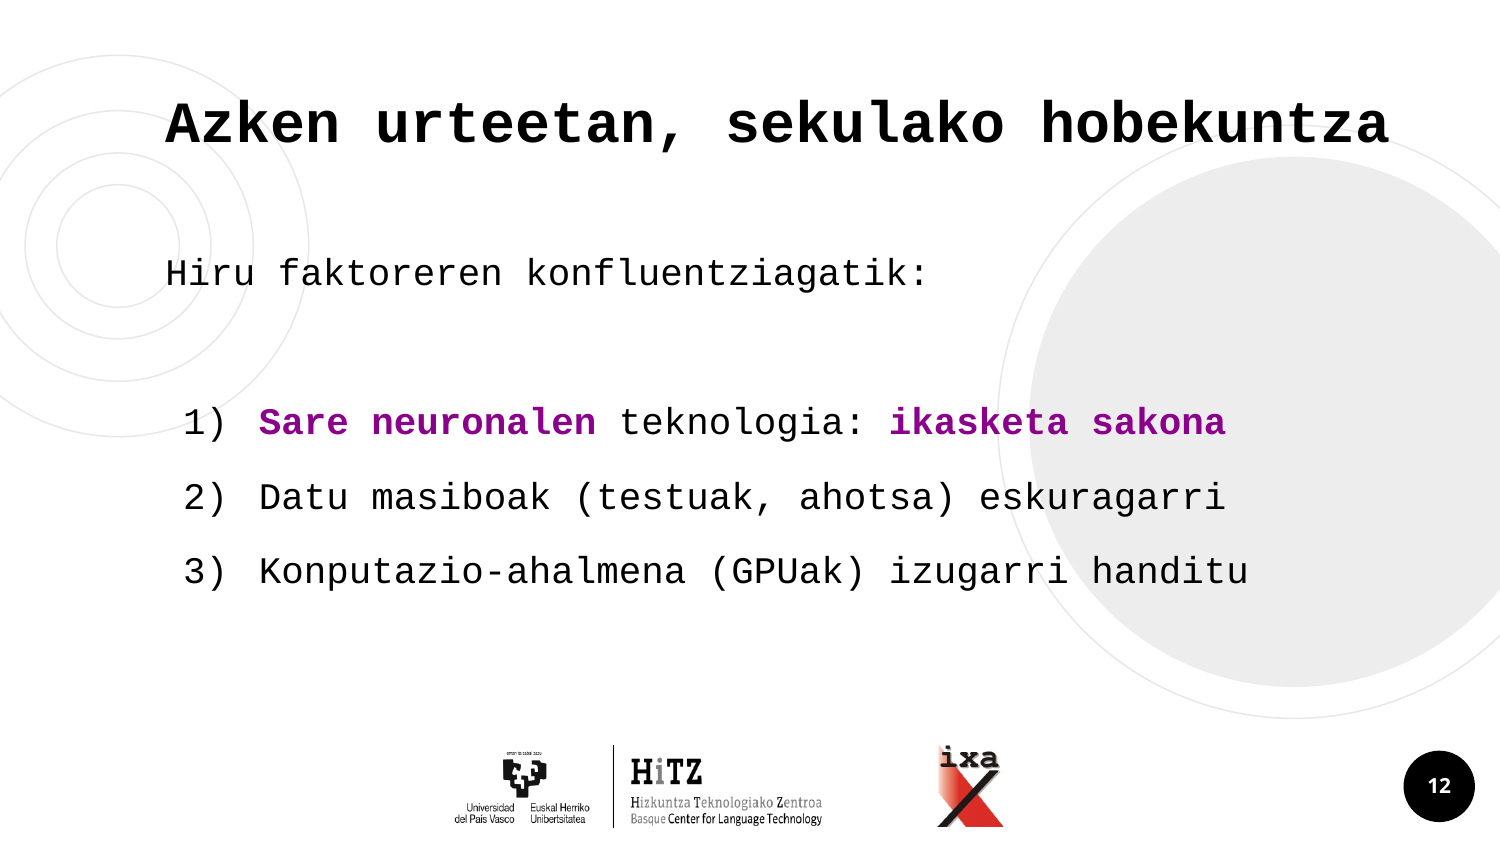

Azken urteetan, sekulako hobekuntza
# Hiru faktoreren konfluentziagatik:
 Sare neuronalen teknologia: ikasketa sakona
 Datu masiboak (testuak, ahotsa) eskuragarri
 Konputazio-ahalmena (GPUak) izugarri handitu